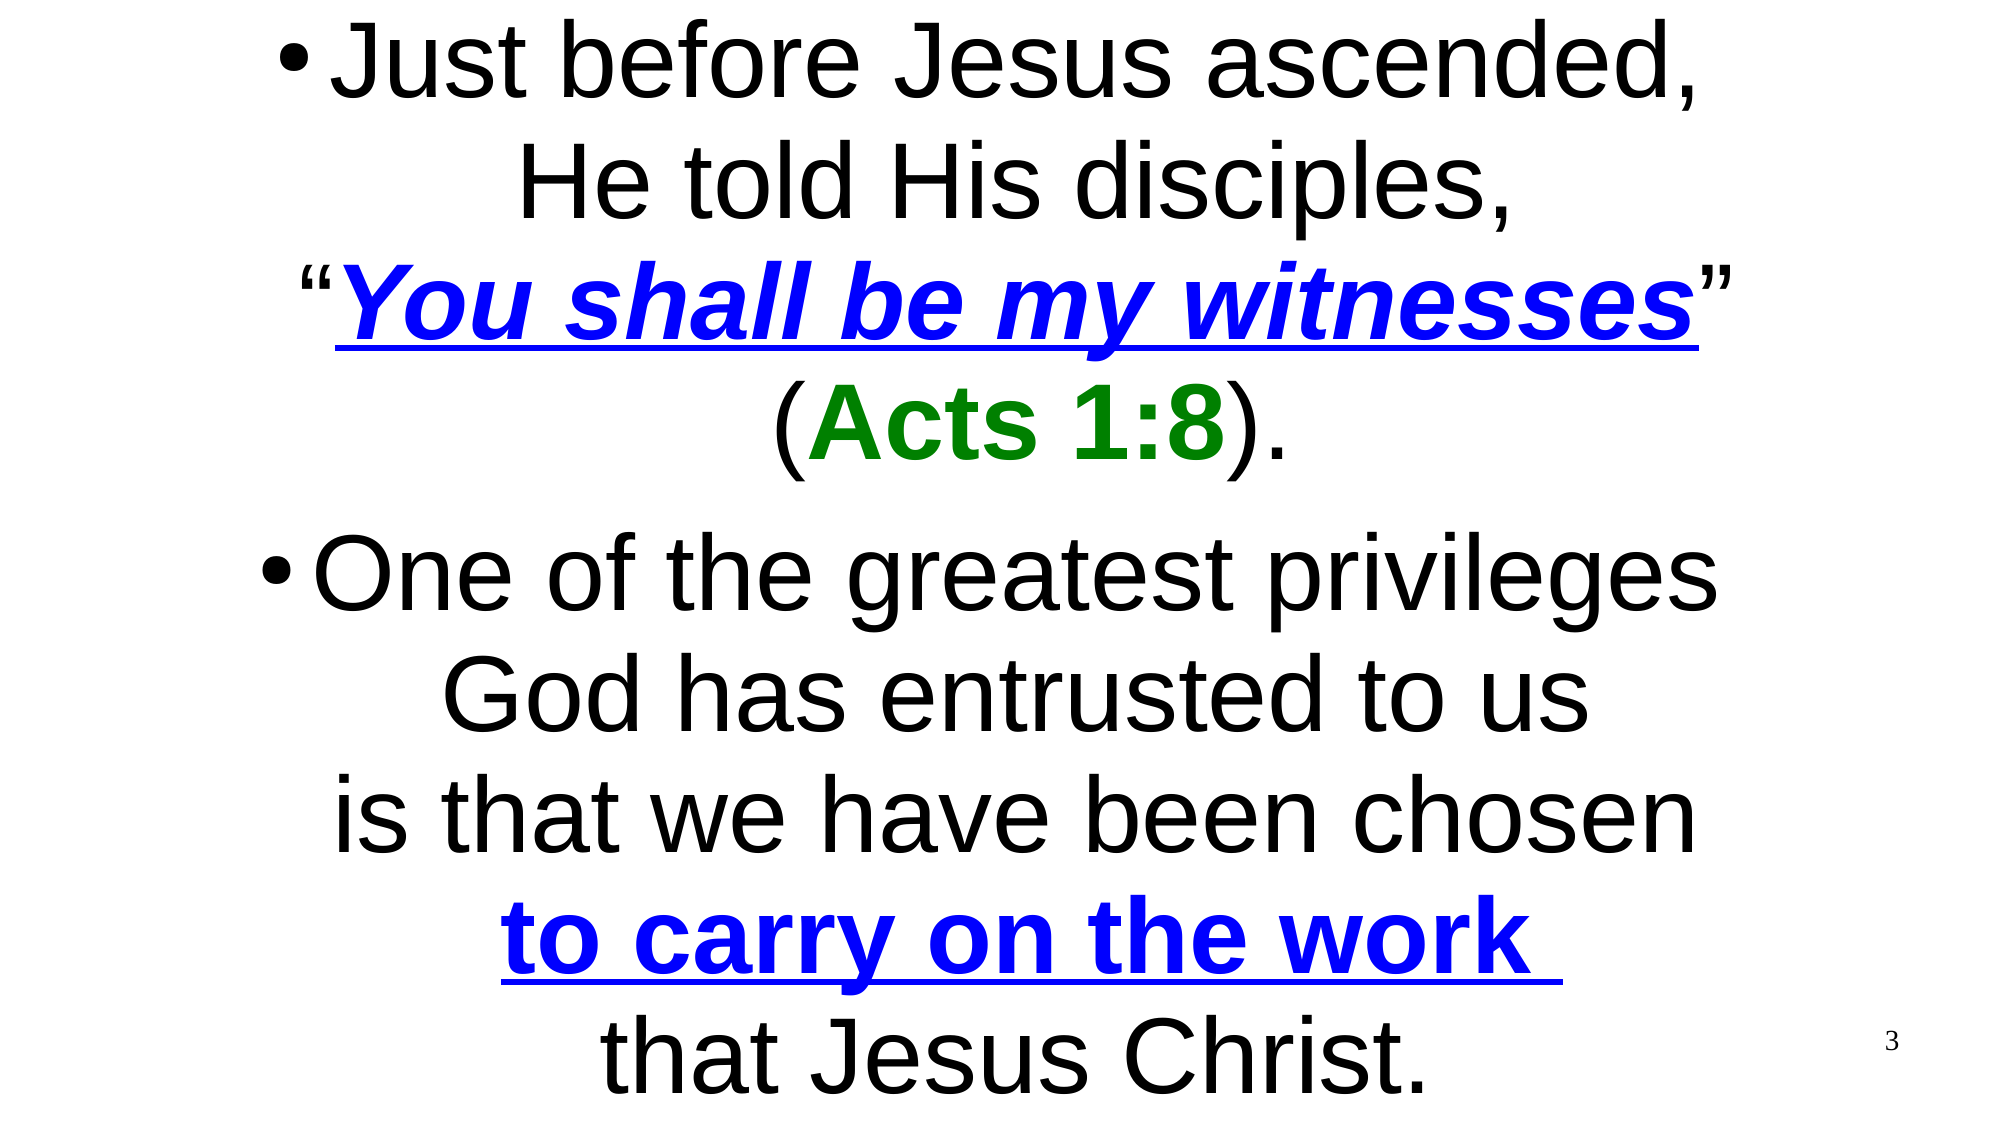

# Just before Jesus ascended, He told His disciples, “You shall be my witnesses” (Acts 1:8).
One of the greatest privileges
God has entrusted to us
is that we have been chosen
to carry on the work
that Jesus Christ.
3